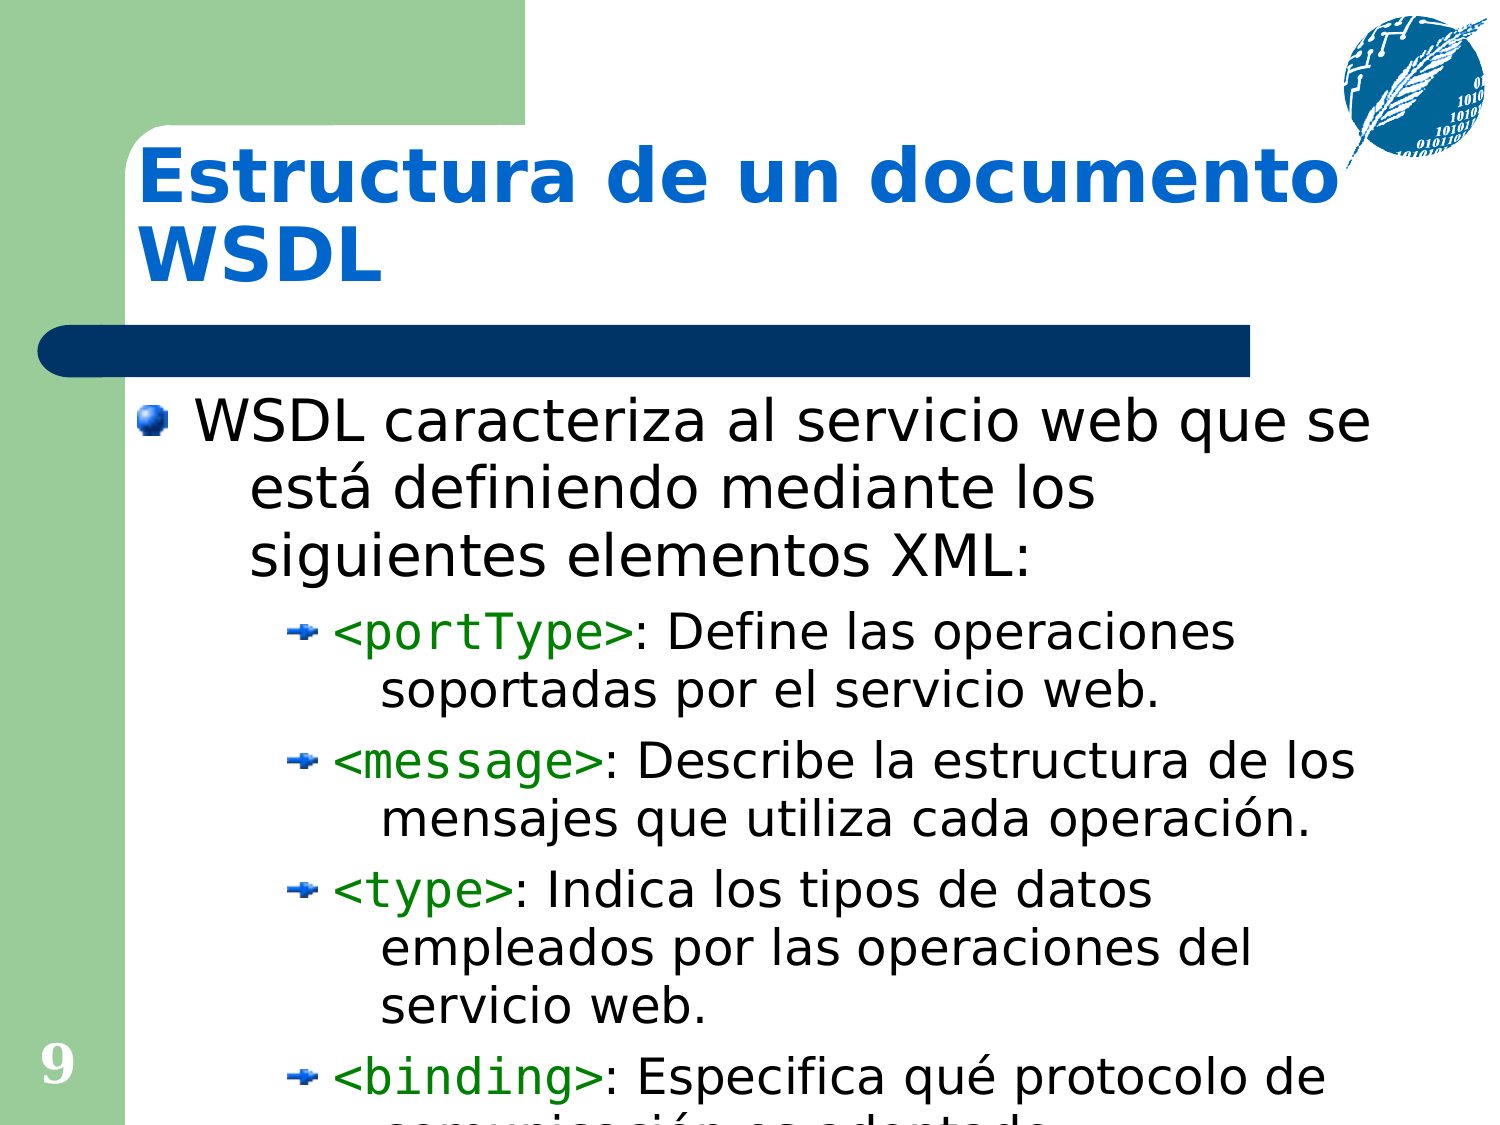

# Estructura de un documento WSDL
WSDL caracteriza al servicio web que se está definiendo mediante los siguientes elementos XML:
<portType>: Define las operaciones soportadas por el servicio web.
<message>: Describe la estructura de los mensajes que utiliza cada operación.
<type>: Indica los tipos de datos empleados por las operaciones del servicio web.
<binding>: Especifica qué protocolo de comunicación es adoptado.
9